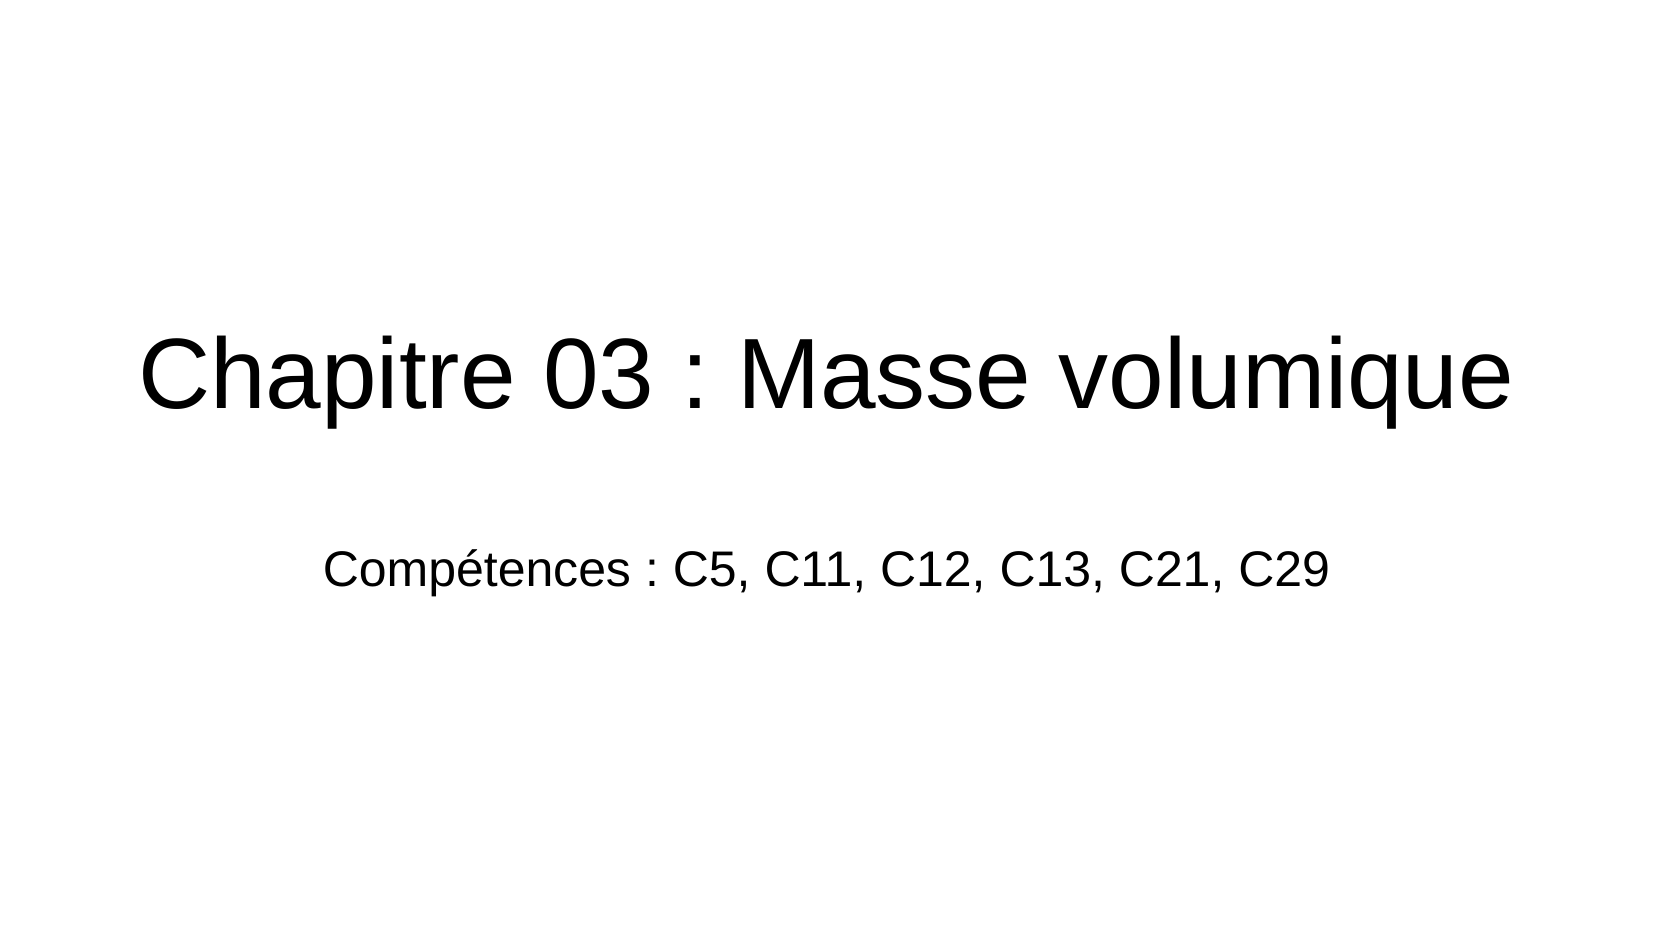

# Chapitre 03 : Masse volumique
Compétences : C5, C11, C12, C13, C21, C29